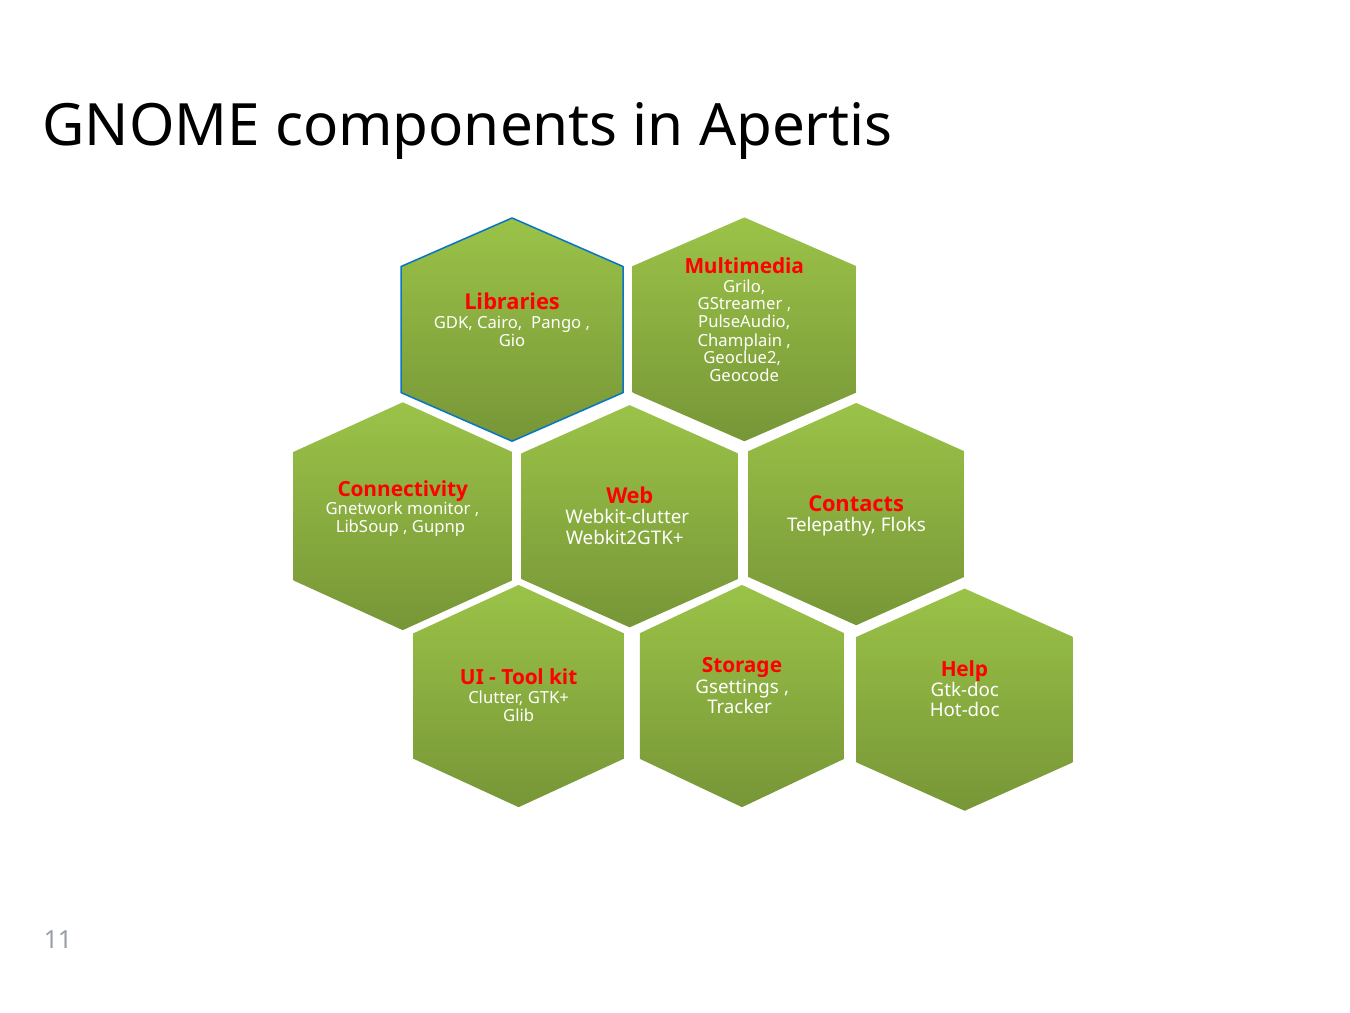

GNOME components in Apertis
Multimedia
Grilo, GStreamer , PulseAudio, Champlain , Geoclue2,
Geocode
Libraries
GDK, Cairo, Pango , Gio
Connectivity
Gnetwork monitor ,
LibSoup , Gupnp
Contacts
Telepathy, Floks
Web
Webkit-clutter
Webkit2GTK+
UI - Tool kit
Clutter, GTK+
Glib
Storage
Gsettings ,
Tracker
Help
Gtk-doc
Hot-doc
11